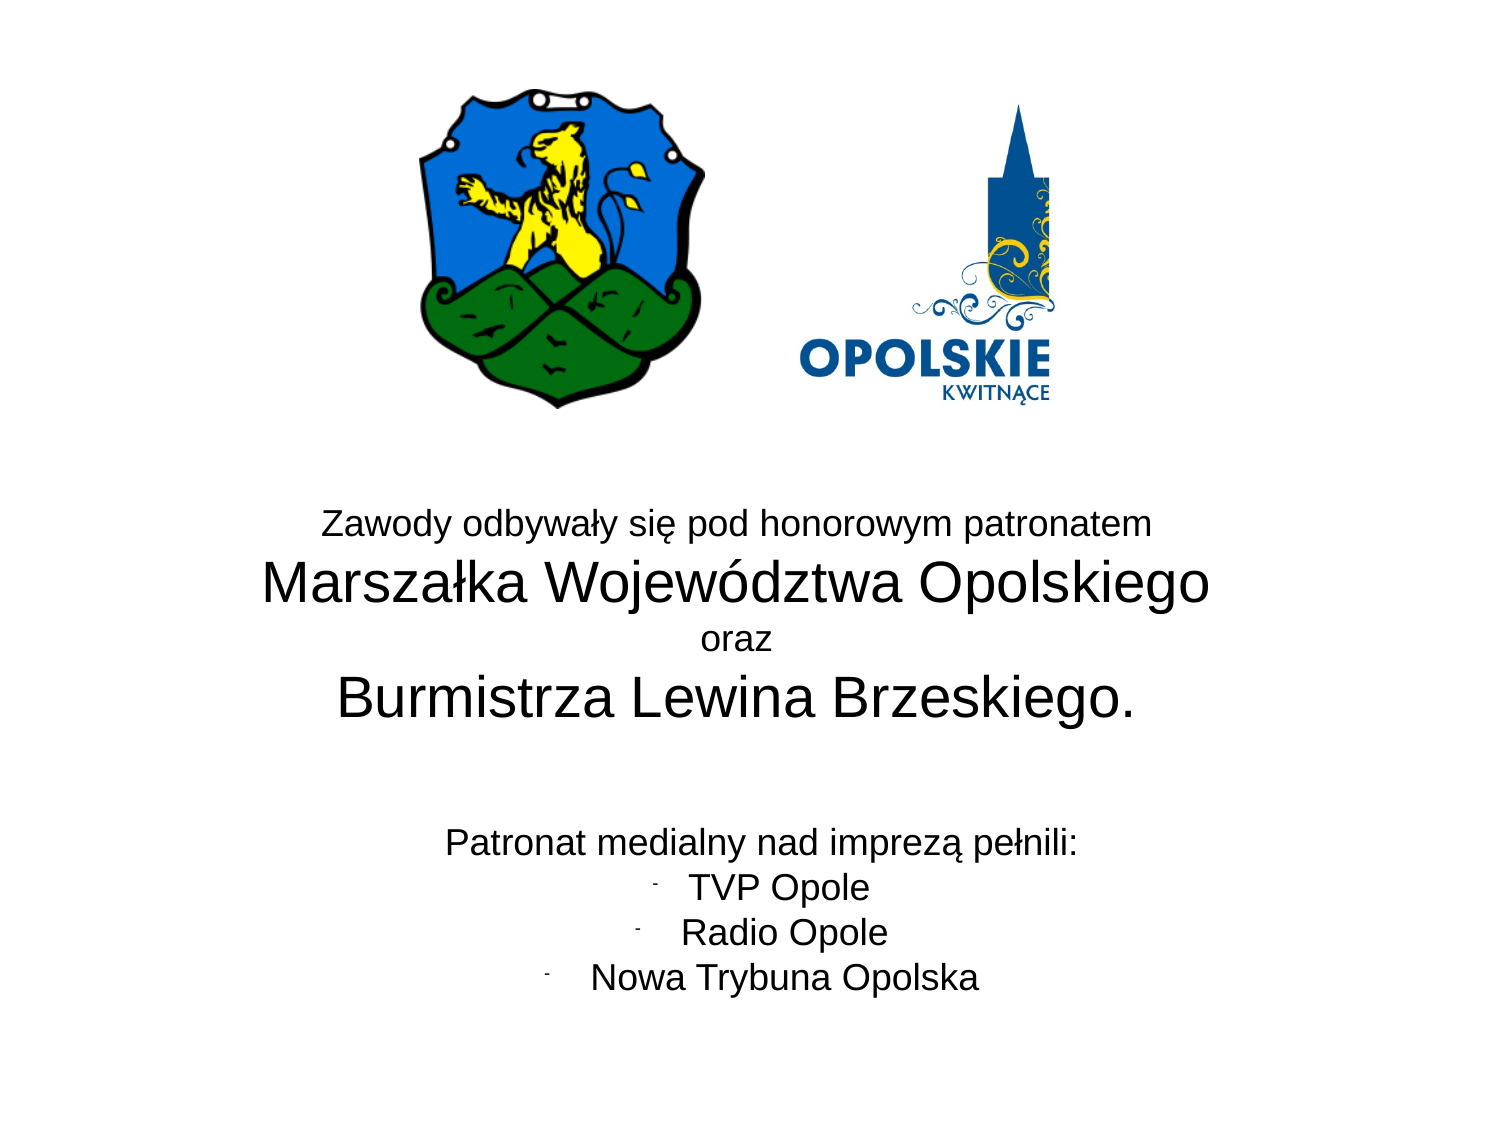

Zawody odbywały się pod honorowym patronatem
Marszałka Województwa Opolskiego
oraz
Burmistrza Lewina Brzeskiego.
Patronat medialny nad imprezą pełnili:
TVP Opole
 Radio Opole
 Nowa Trybuna Opolska